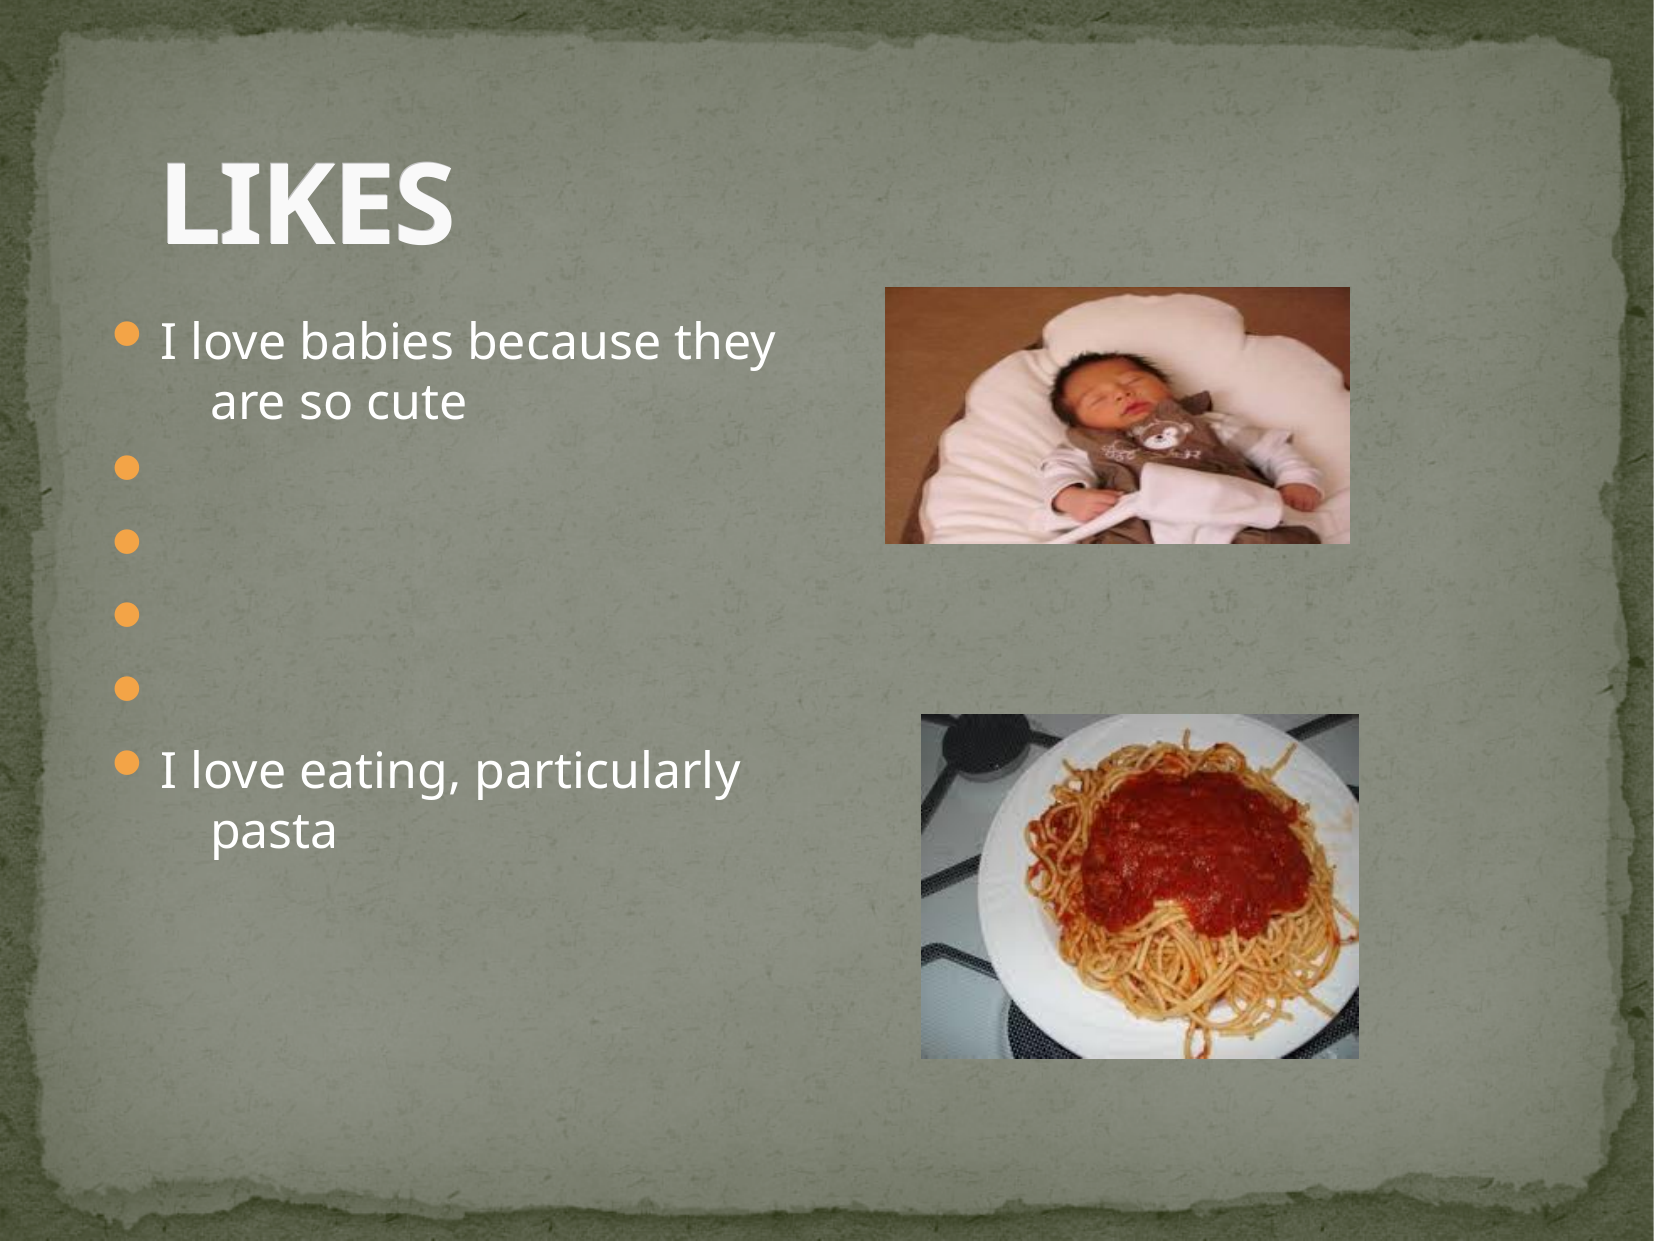

# LIKES
I love babies because they are so cute
I love eating, particularly pasta